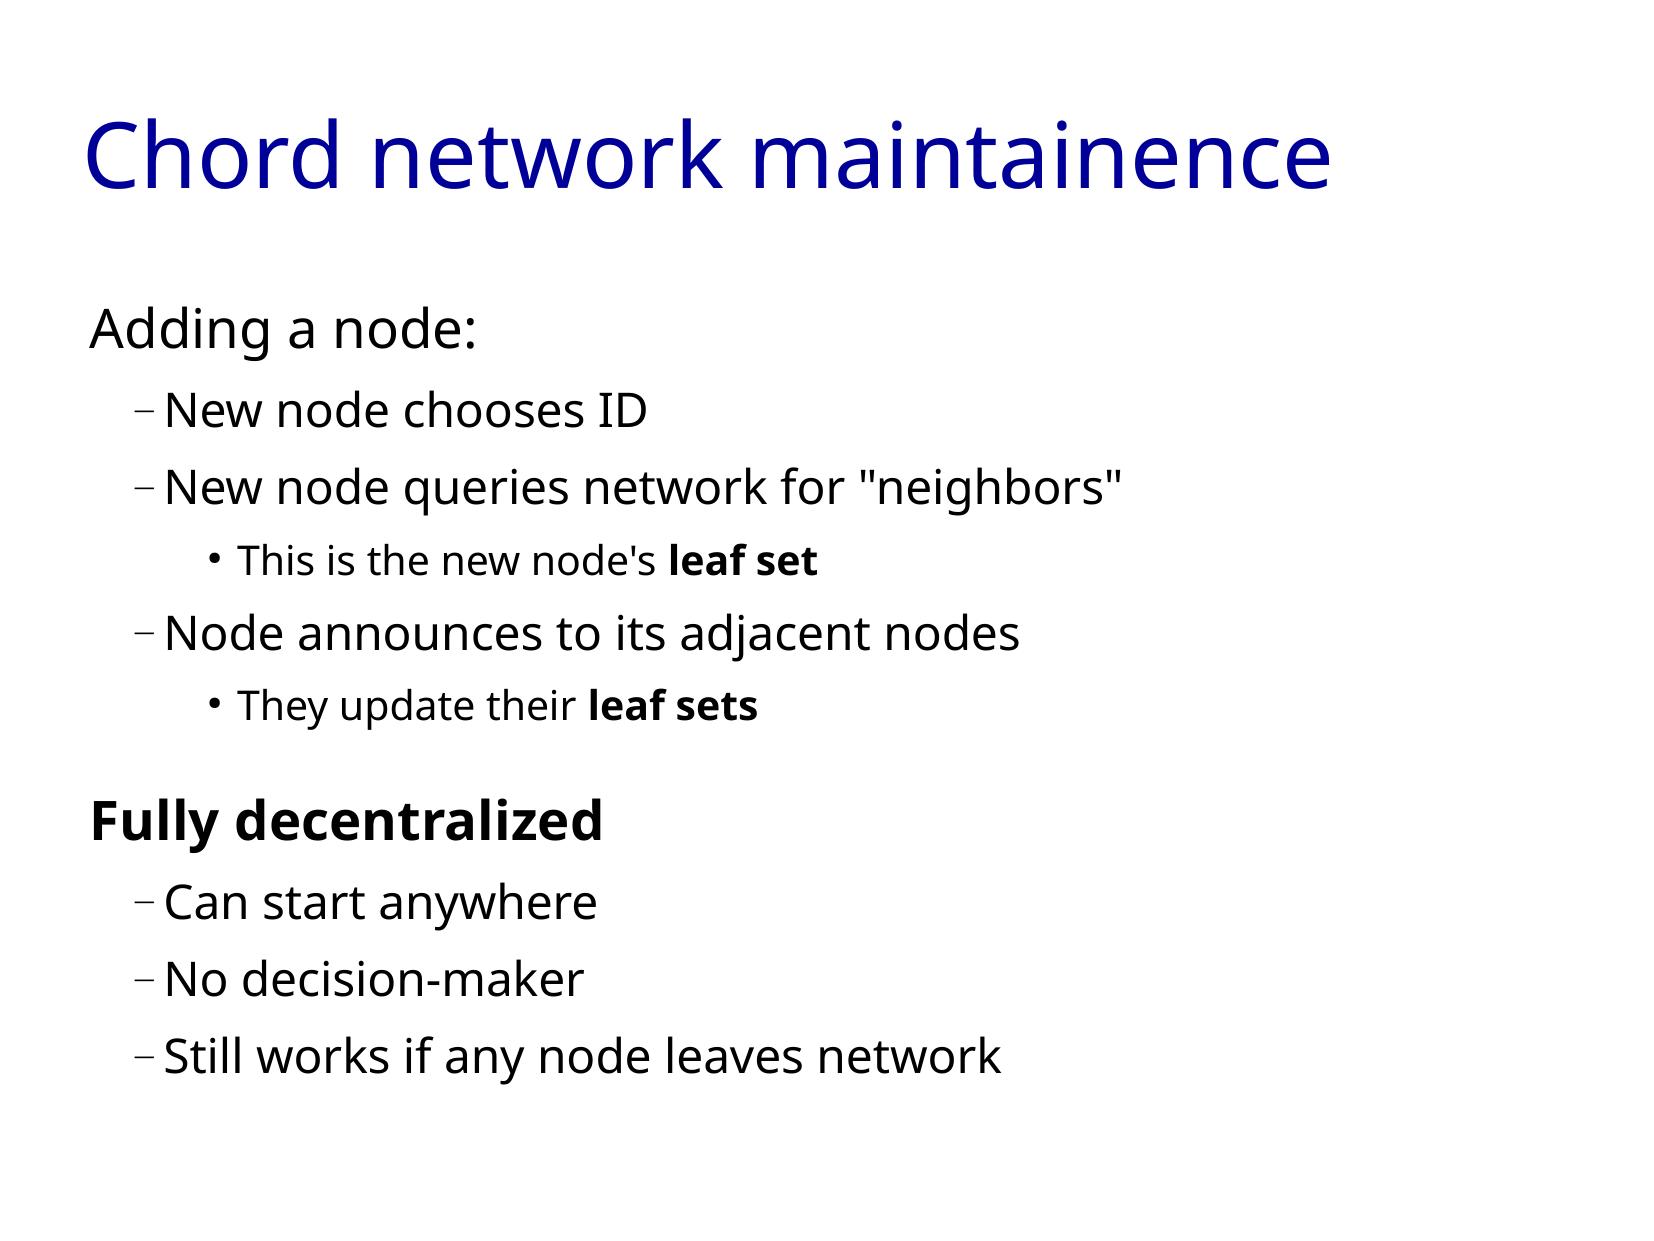

# Chord network maintainence
Adding a node:
New node chooses ID
New node queries network for "neighbors"
This is the new node's leaf set
Node announces to its adjacent nodes
They update their leaf sets
Fully decentralized
Can start anywhere
No decision-maker
Still works if any node leaves network